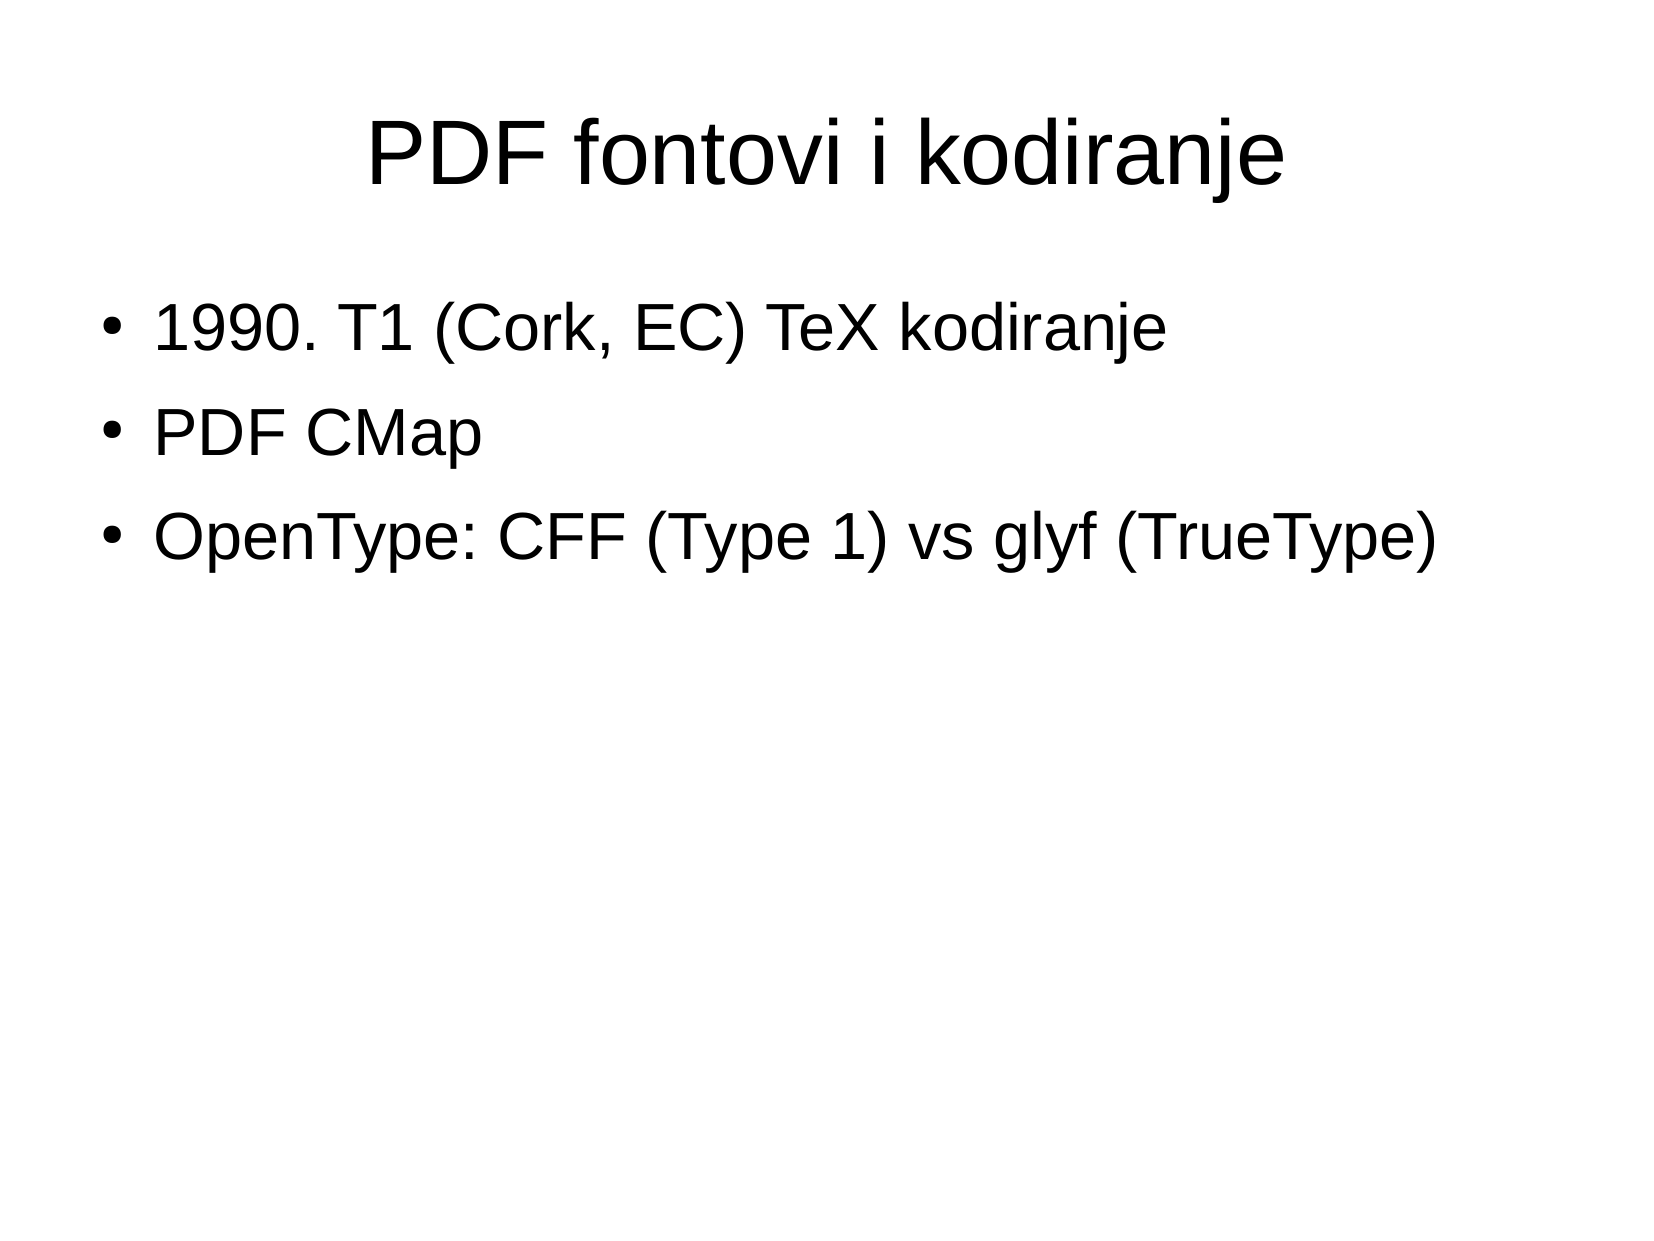

# PDF fontovi i kodiranje
1990. T1 (Cork, EC) TeX kodiranje
PDF CMap
OpenType: CFF (Type 1) vs glyf (TrueType)